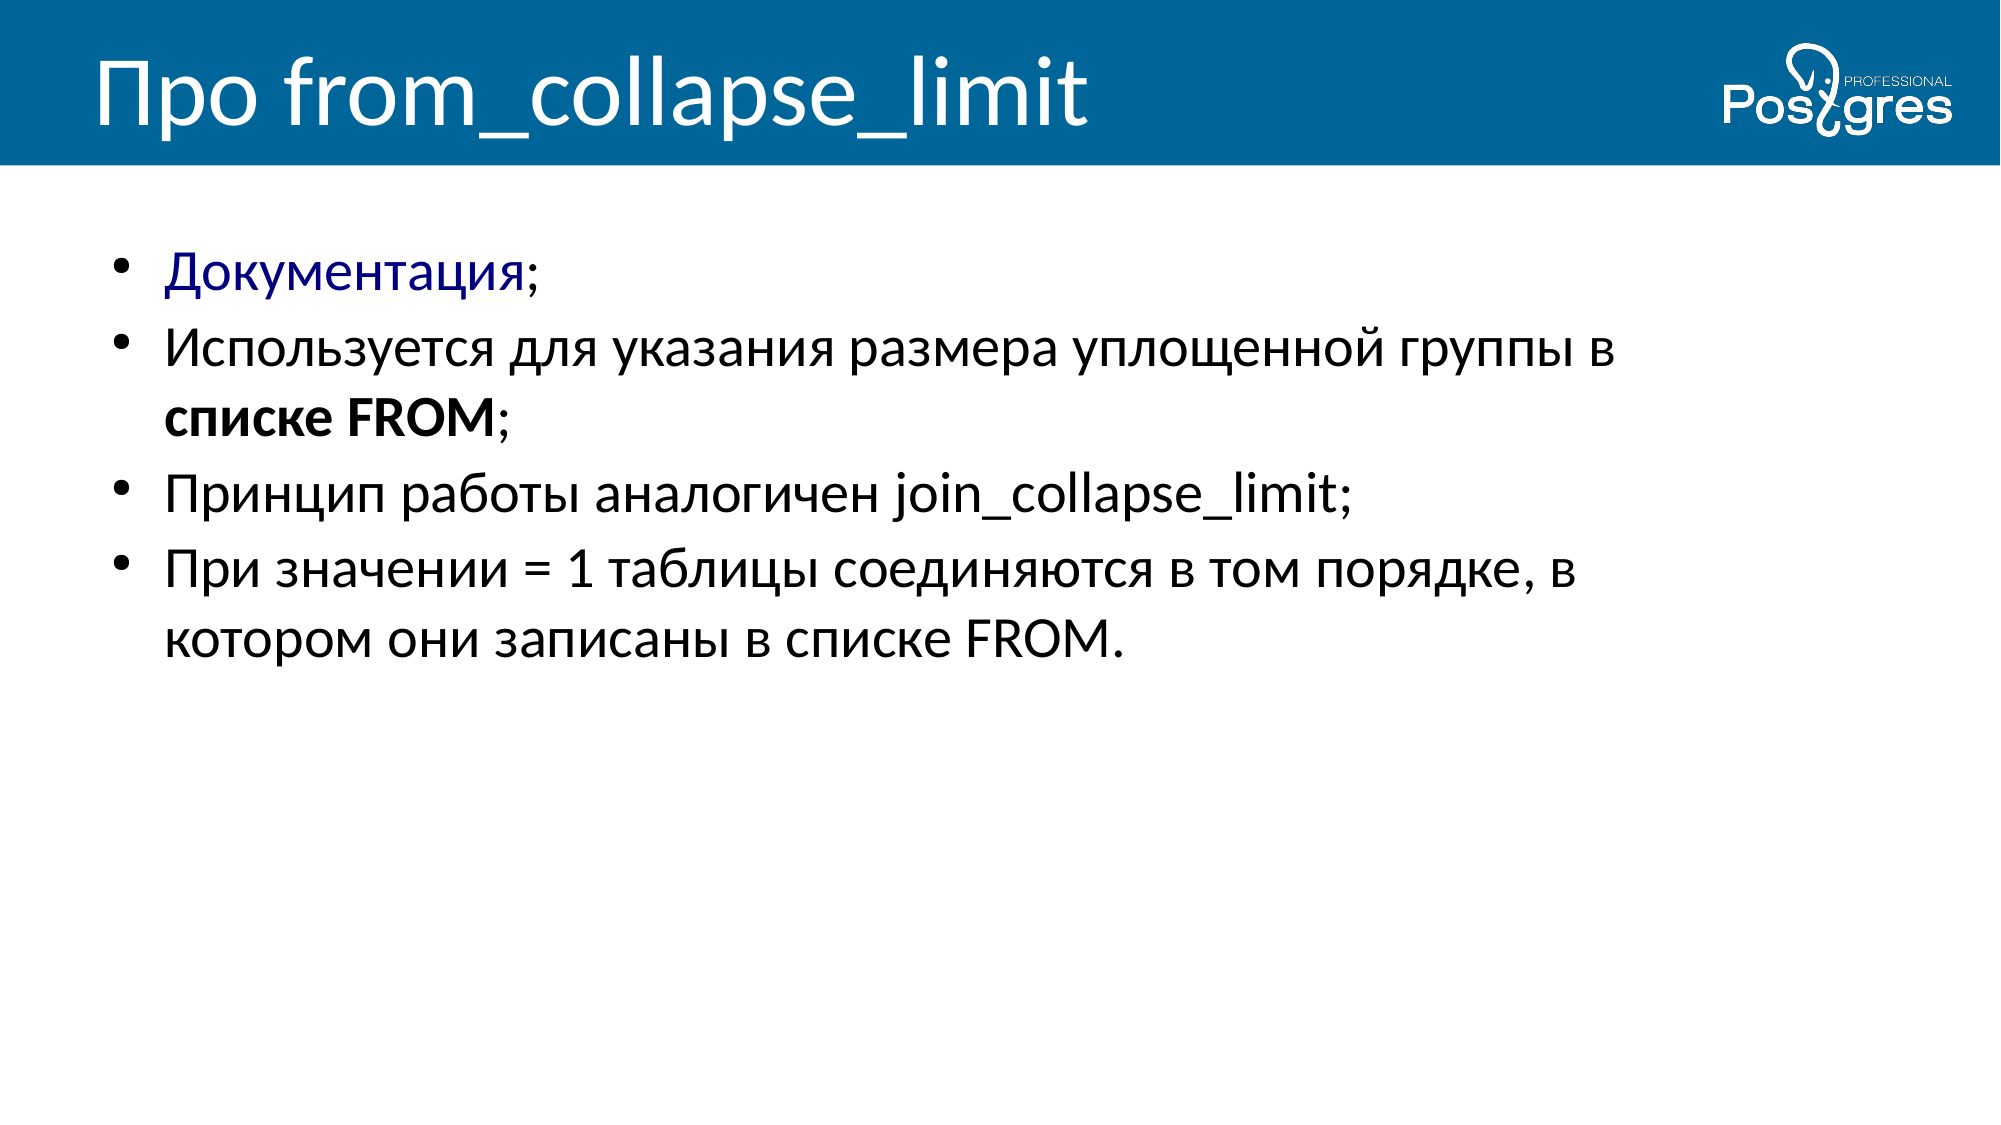

# Про from_collapse_limit
Документация
;
Используется для указания размера уплощенной группы в списке FROM;
Принцип работы аналогичен join_collapse_limit;
При значении = 1 таблицы соединяются в том порядке, в котором они записаны в списке FROM.